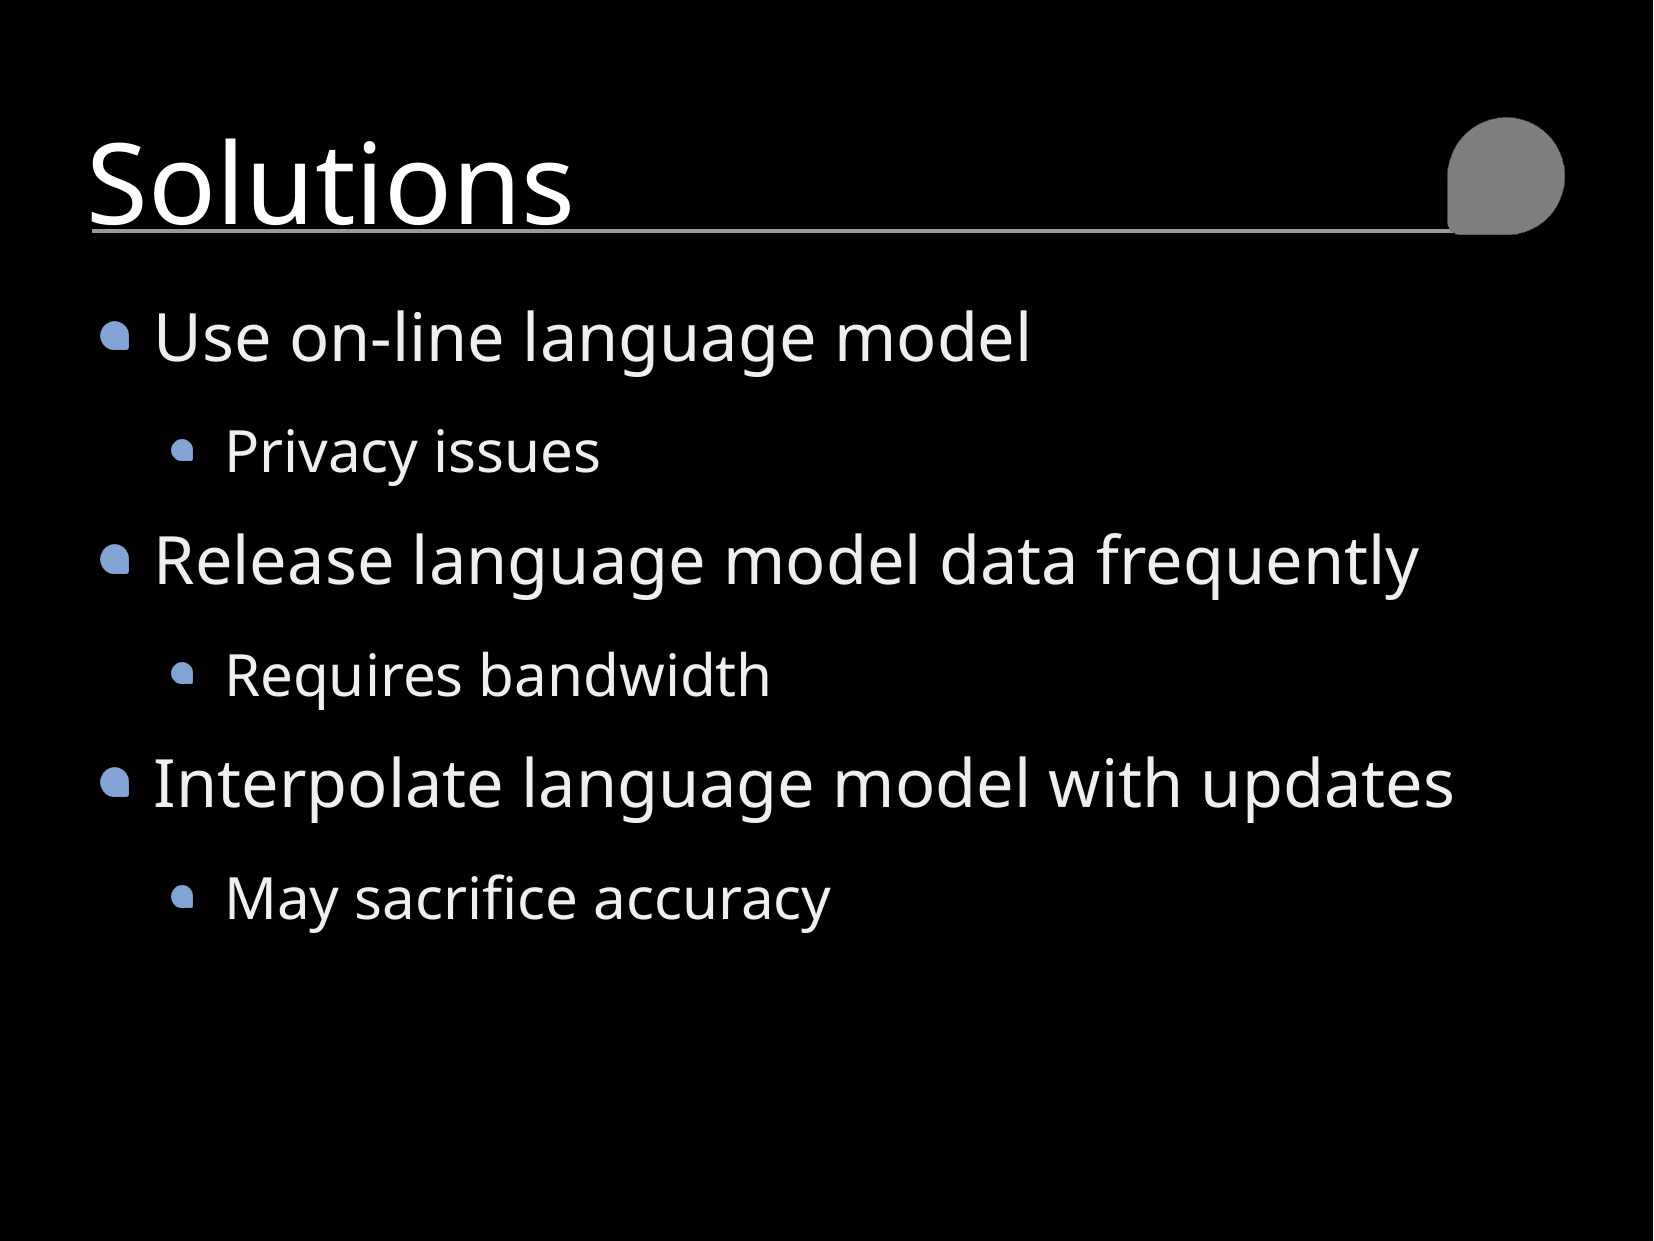

# Solutions
Use on-line language model
Privacy issues
Release language model data frequently
Requires bandwidth
Interpolate language model with updates
May sacrifice accuracy